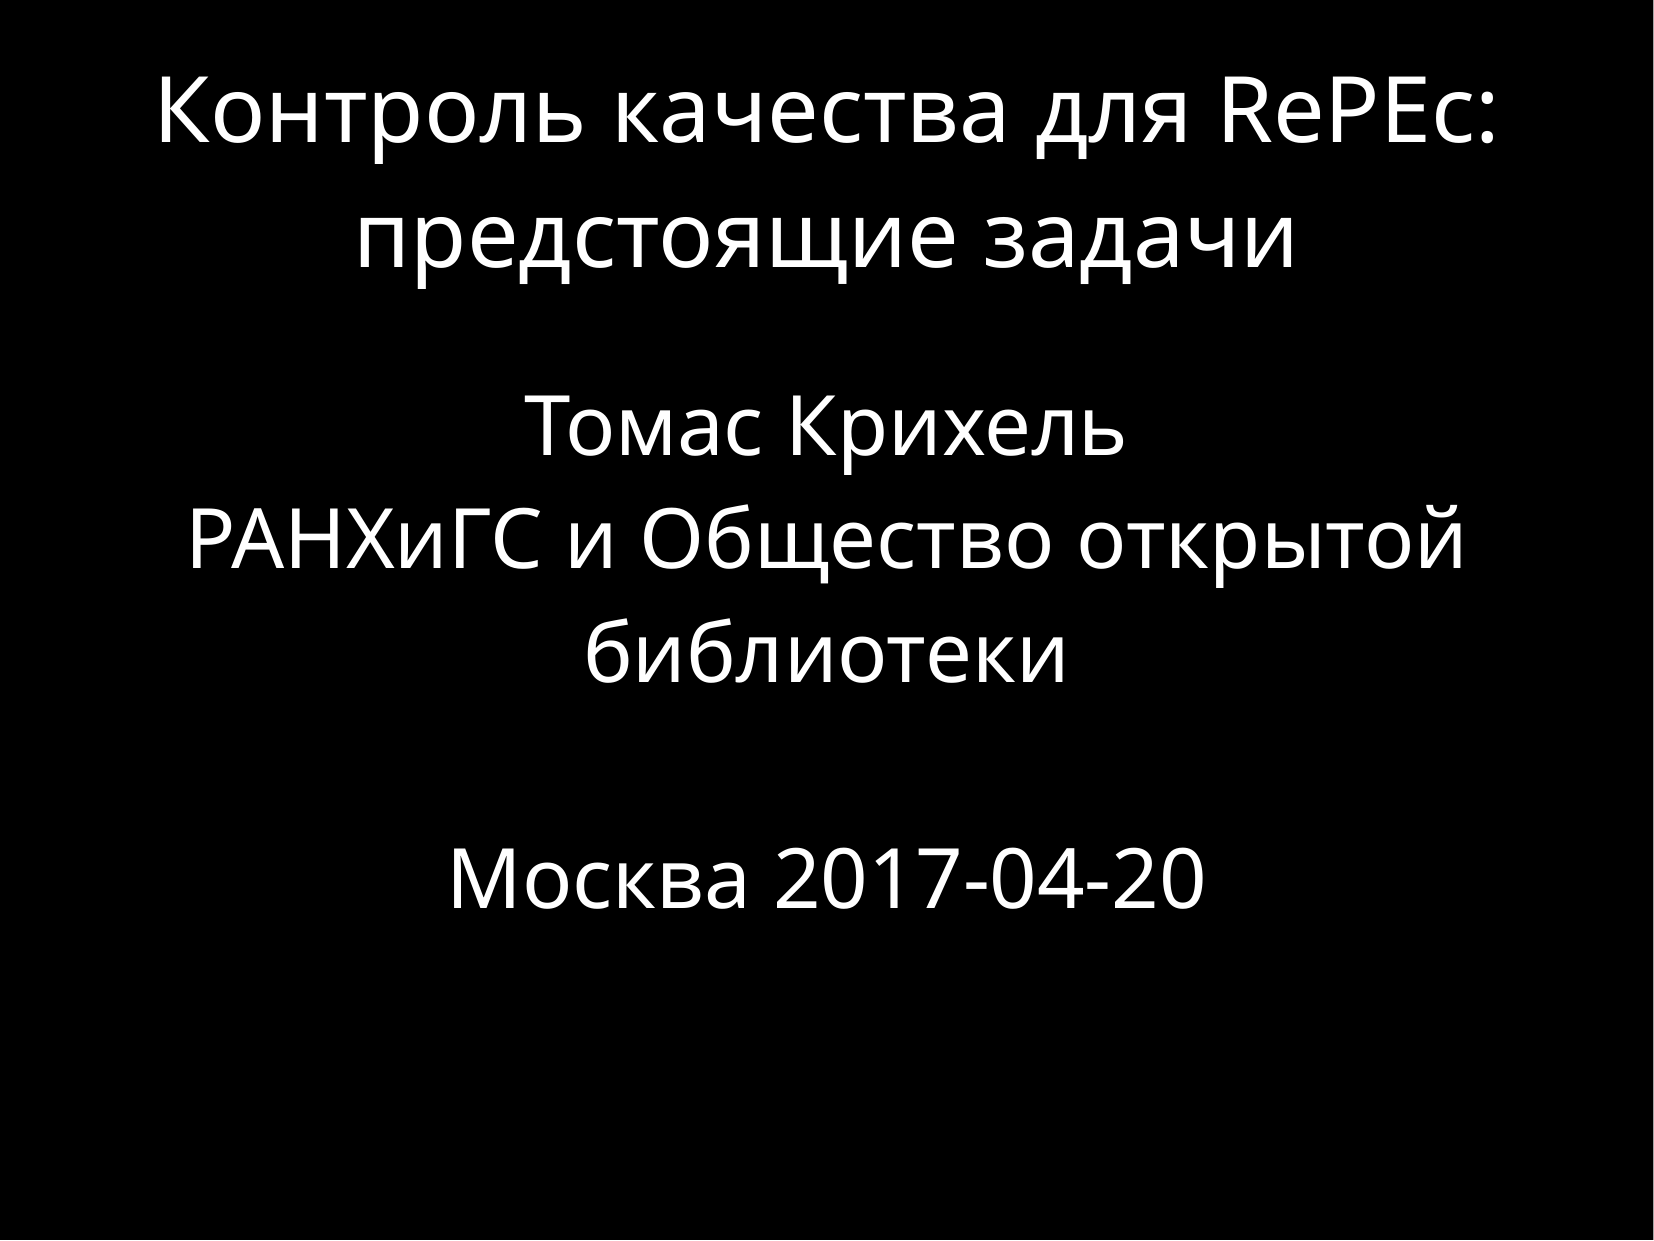

# Контроль качества для RePEc: предстоящие задачи
Томас Крихель
РАНХиГС и Общество открытой библиотеки
Москва 2017-04-20